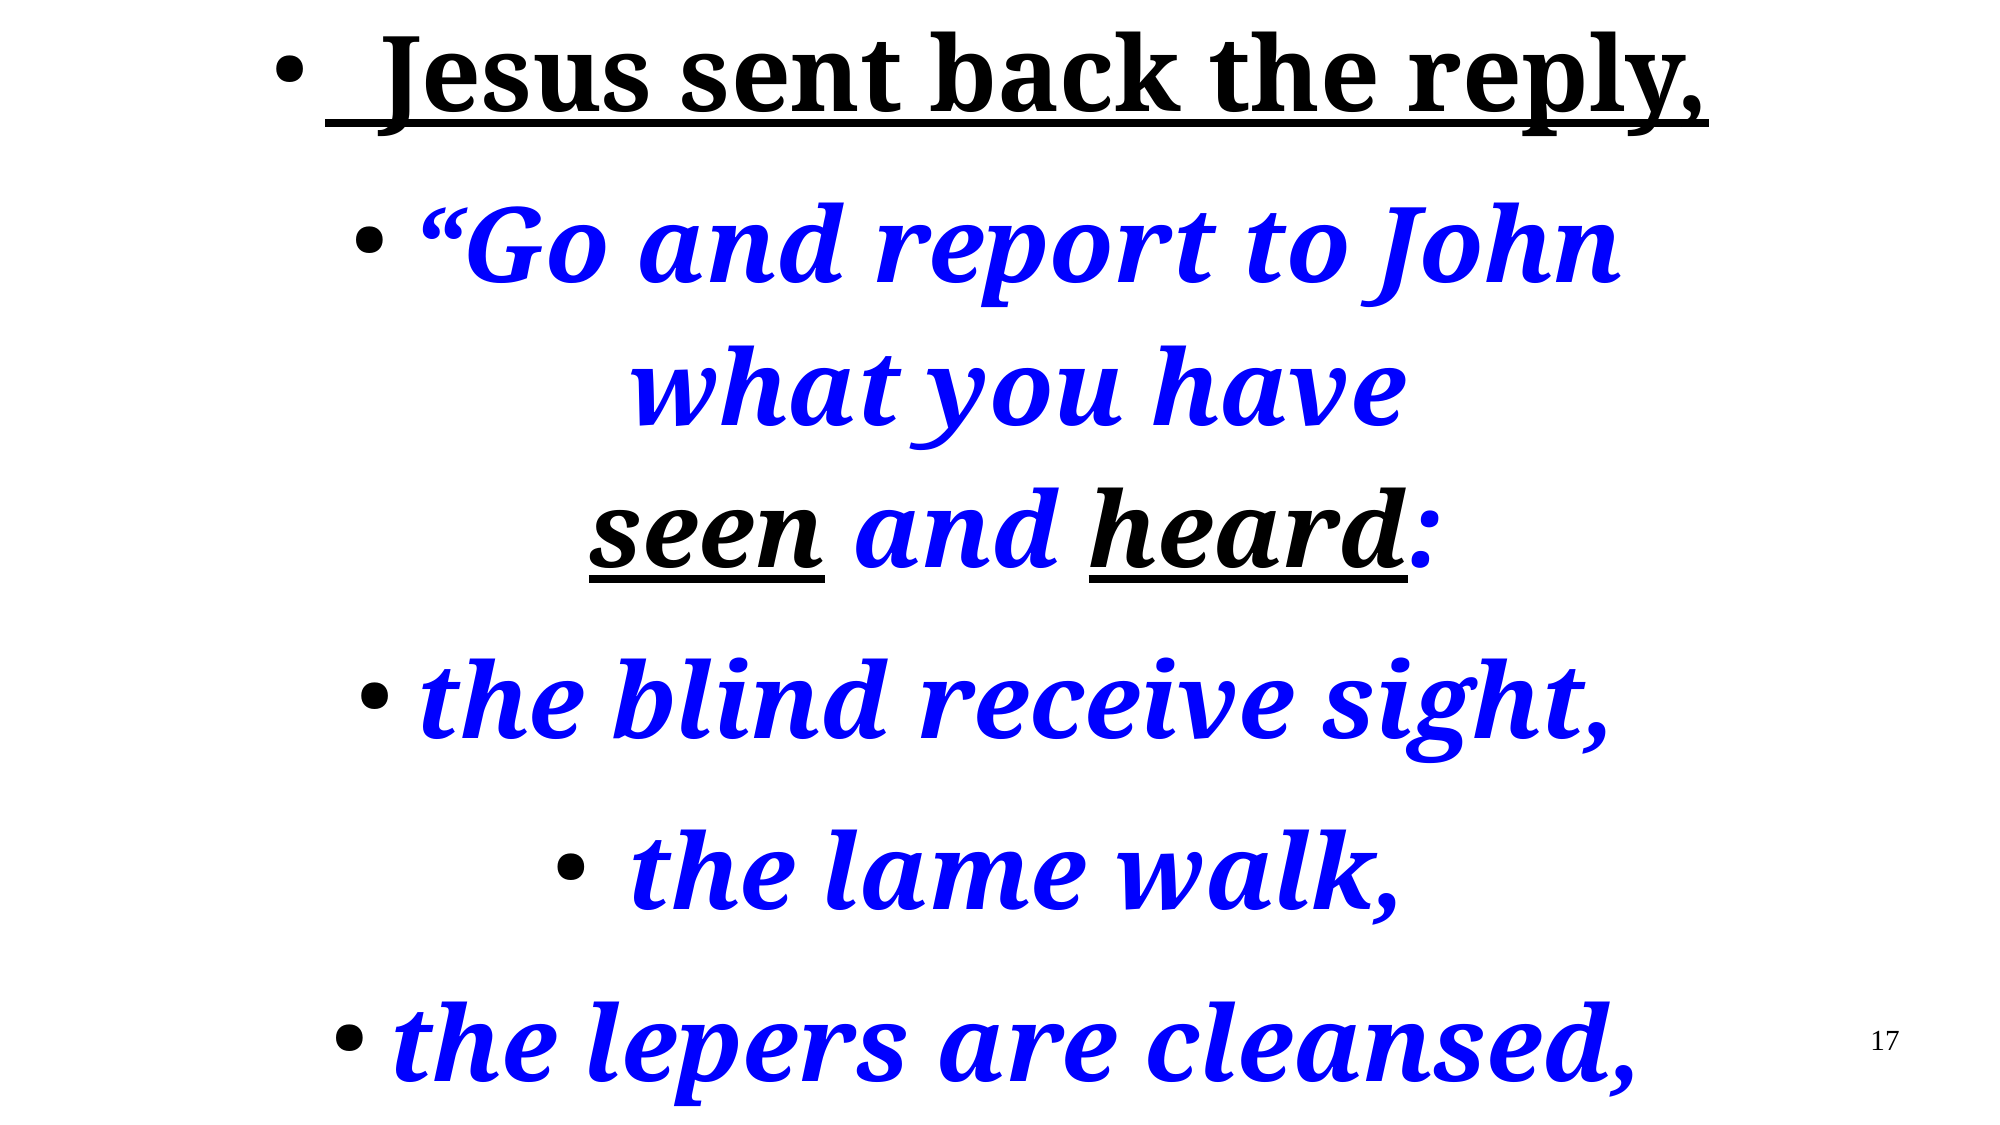

# Jesus sent back the reply,
“Go and report to John
what you have
seen and heard:
the blind receive sight,
the lame walk,
the lepers are cleansed,
17